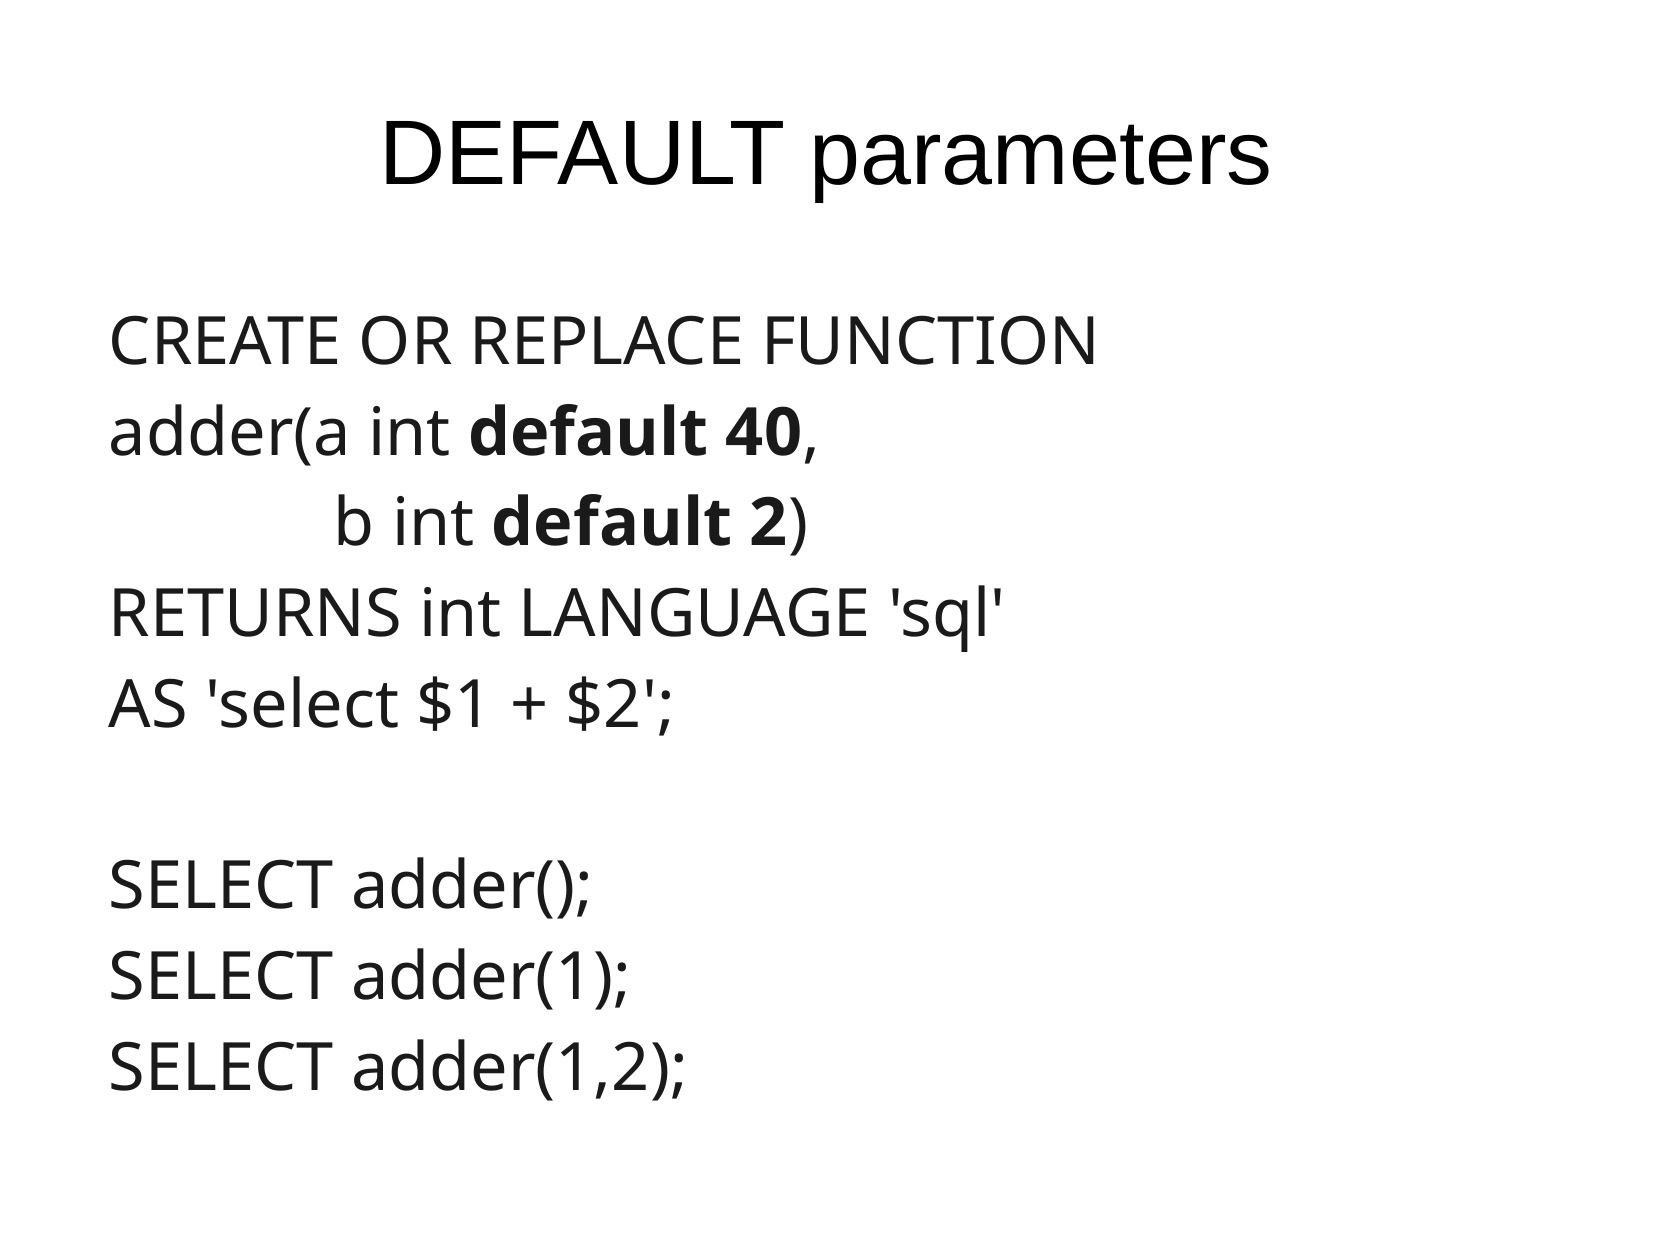

# DEFAULT parameters
CREATE OR REPLACE FUNCTION
adder(a int default 40,
			b int default 2)
RETURNS int LANGUAGE 'sql'
AS 'select $1 + $2';
SELECT adder();
SELECT adder(1);
SELECT adder(1,2);